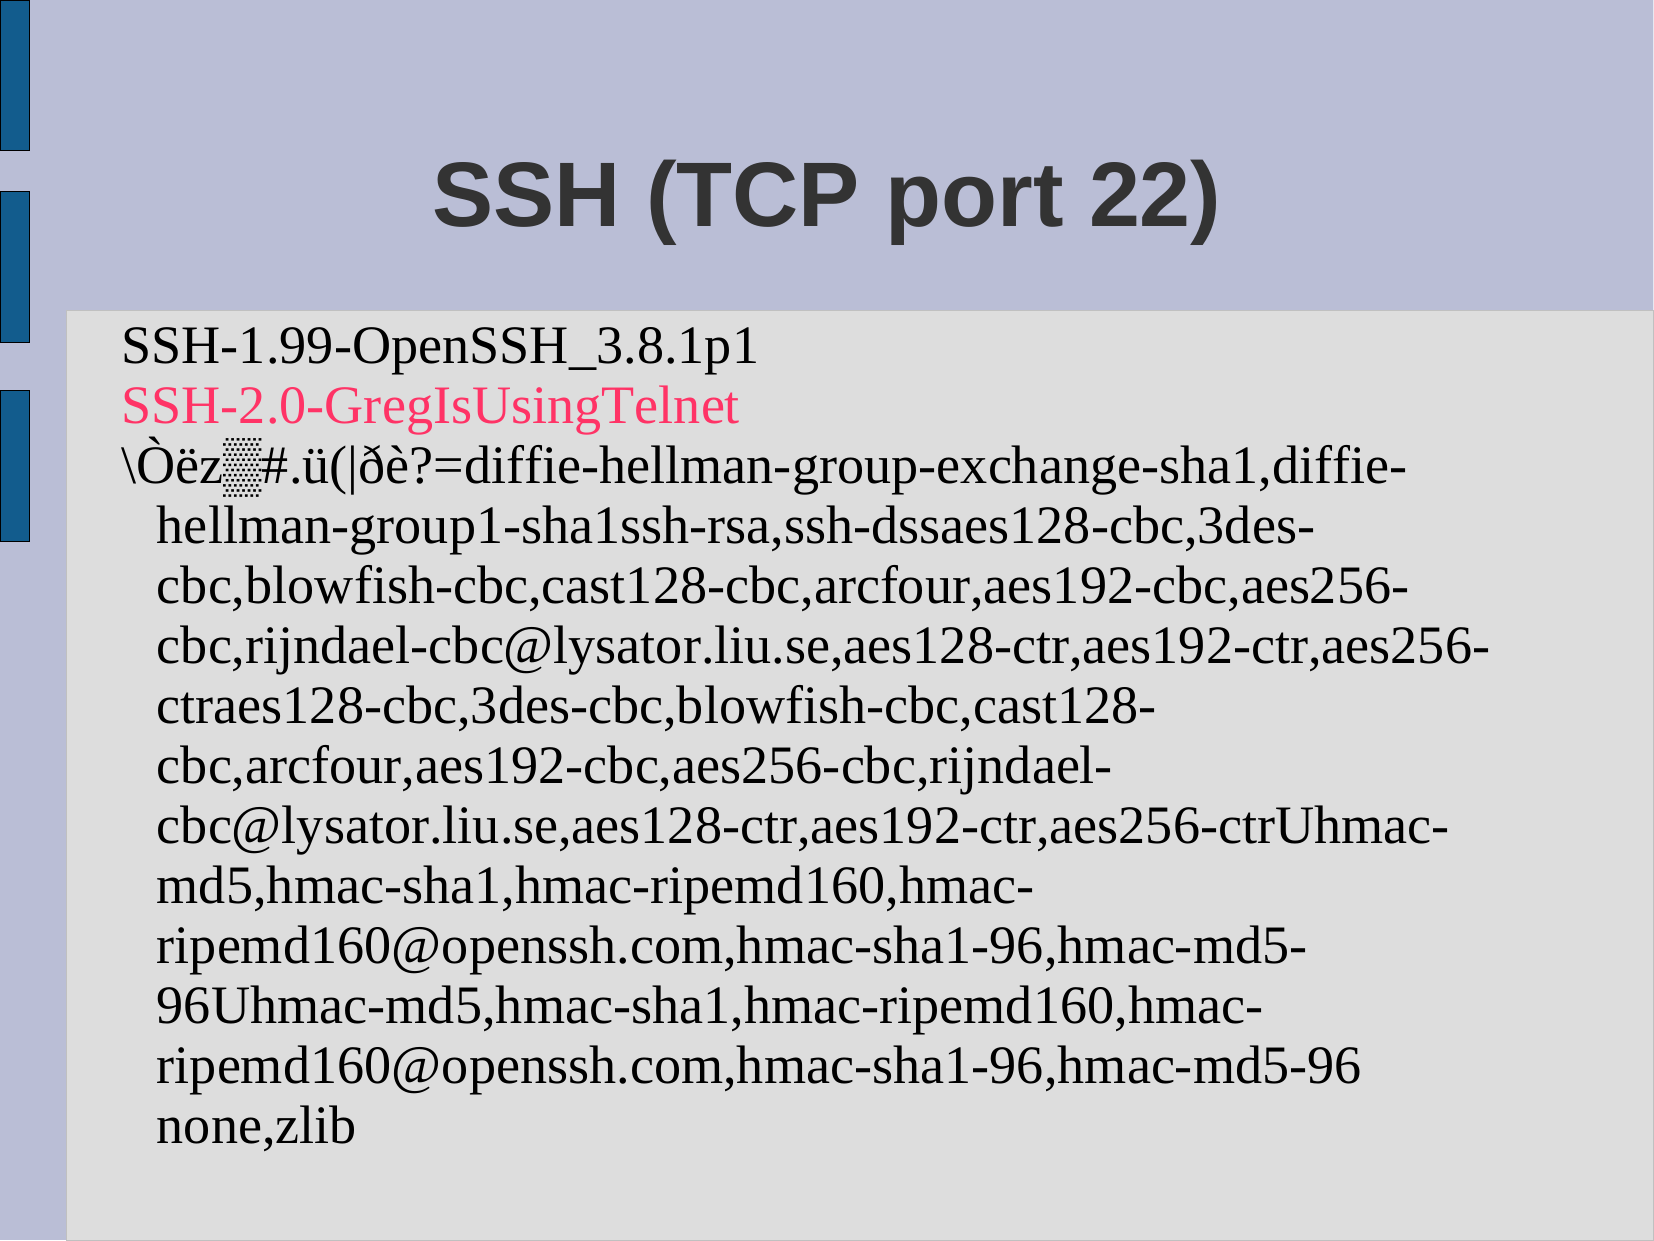

# SSH (TCP port 22)
SSH-1.99-OpenSSH_3.8.1p1
SSH-2.0-GregIsUsingTelnet
\Òëz▒#.ü(|ðè?=diffie-hellman-group-exchange-sha1,diffie-hellman-group1-sha1ssh-rsa,ssh-dssaes128-cbc,3des-cbc,blowfish-cbc,cast128-cbc,arcfour,aes192-cbc,aes256-cbc,rijndael-cbc@lysator.liu.se,aes128-ctr,aes192-ctr,aes256-ctraes128-cbc,3des-cbc,blowfish-cbc,cast128-cbc,arcfour,aes192-cbc,aes256-cbc,rijndael-cbc@lysator.liu.se,aes128-ctr,aes192-ctr,aes256-ctrUhmac-md5,hmac-sha1,hmac-ripemd160,hmac-ripemd160@openssh.com,hmac-sha1-96,hmac-md5-96Uhmac-md5,hmac-sha1,hmac-ripemd160,hmac-ripemd160@openssh.com,hmac-sha1-96,hmac-md5-96 none,zlib